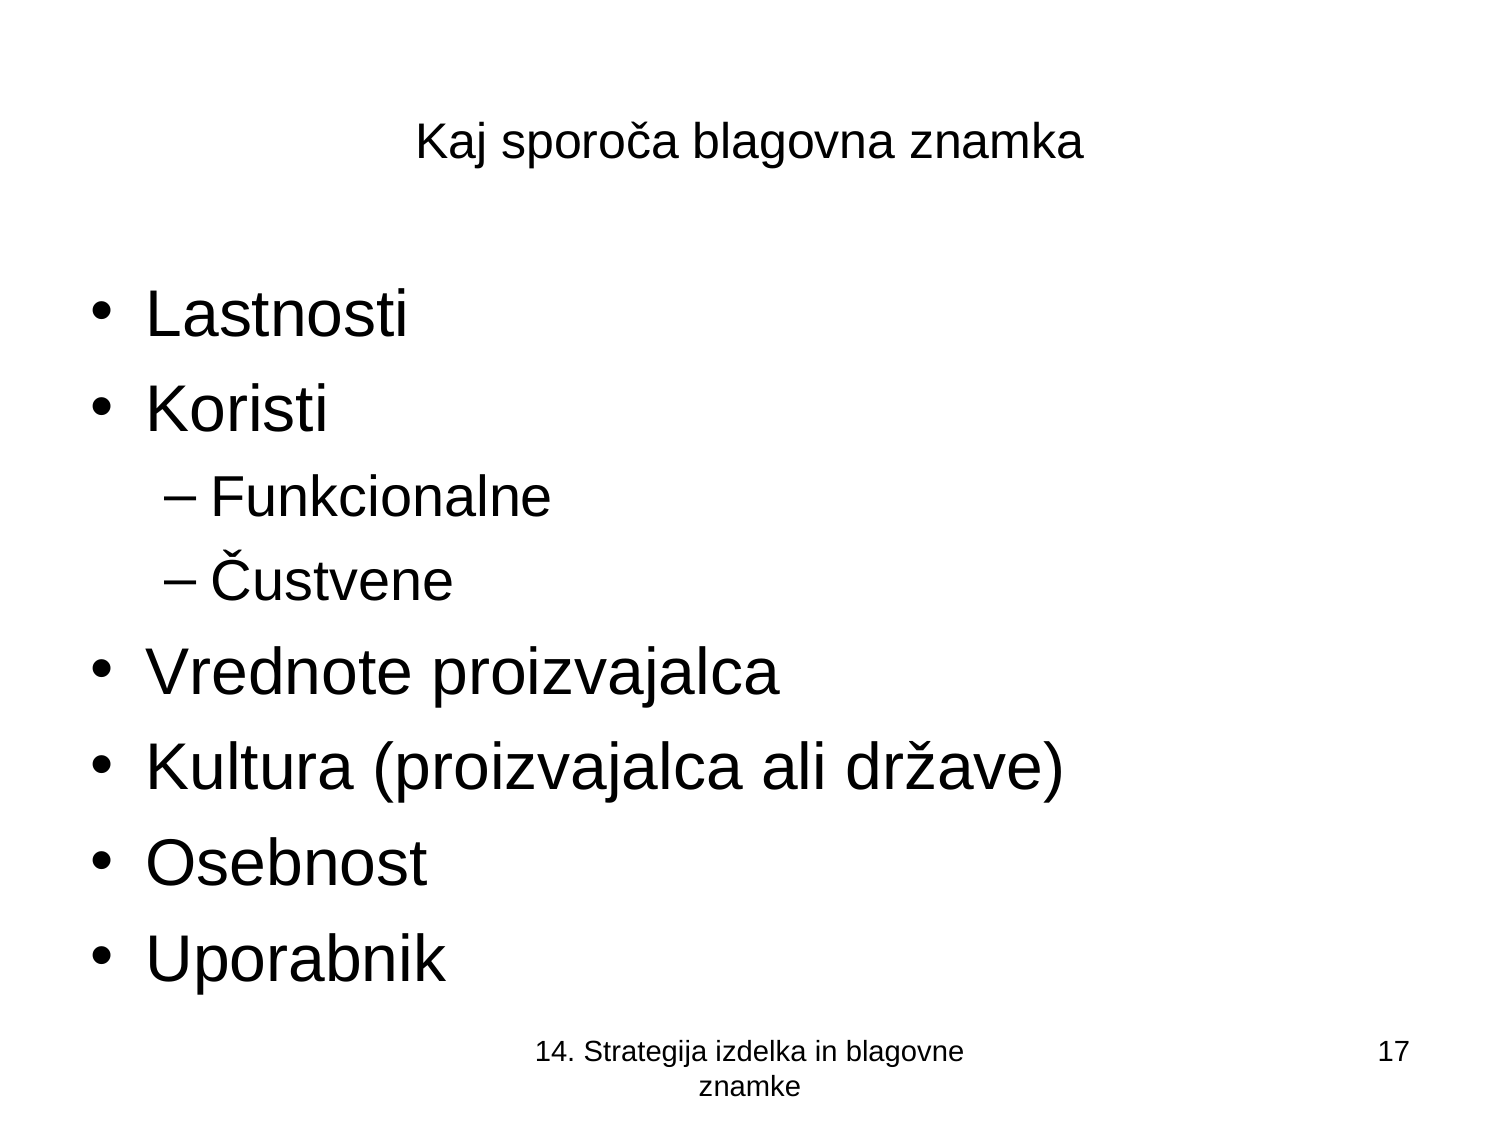

# Kaj sporoča blagovna znamka
Lastnosti
Koristi
Funkcionalne
Čustvene
Vrednote proizvajalca
Kultura (proizvajalca ali države)
Osebnost
Uporabnik
14. Strategija izdelka in blagovne znamke